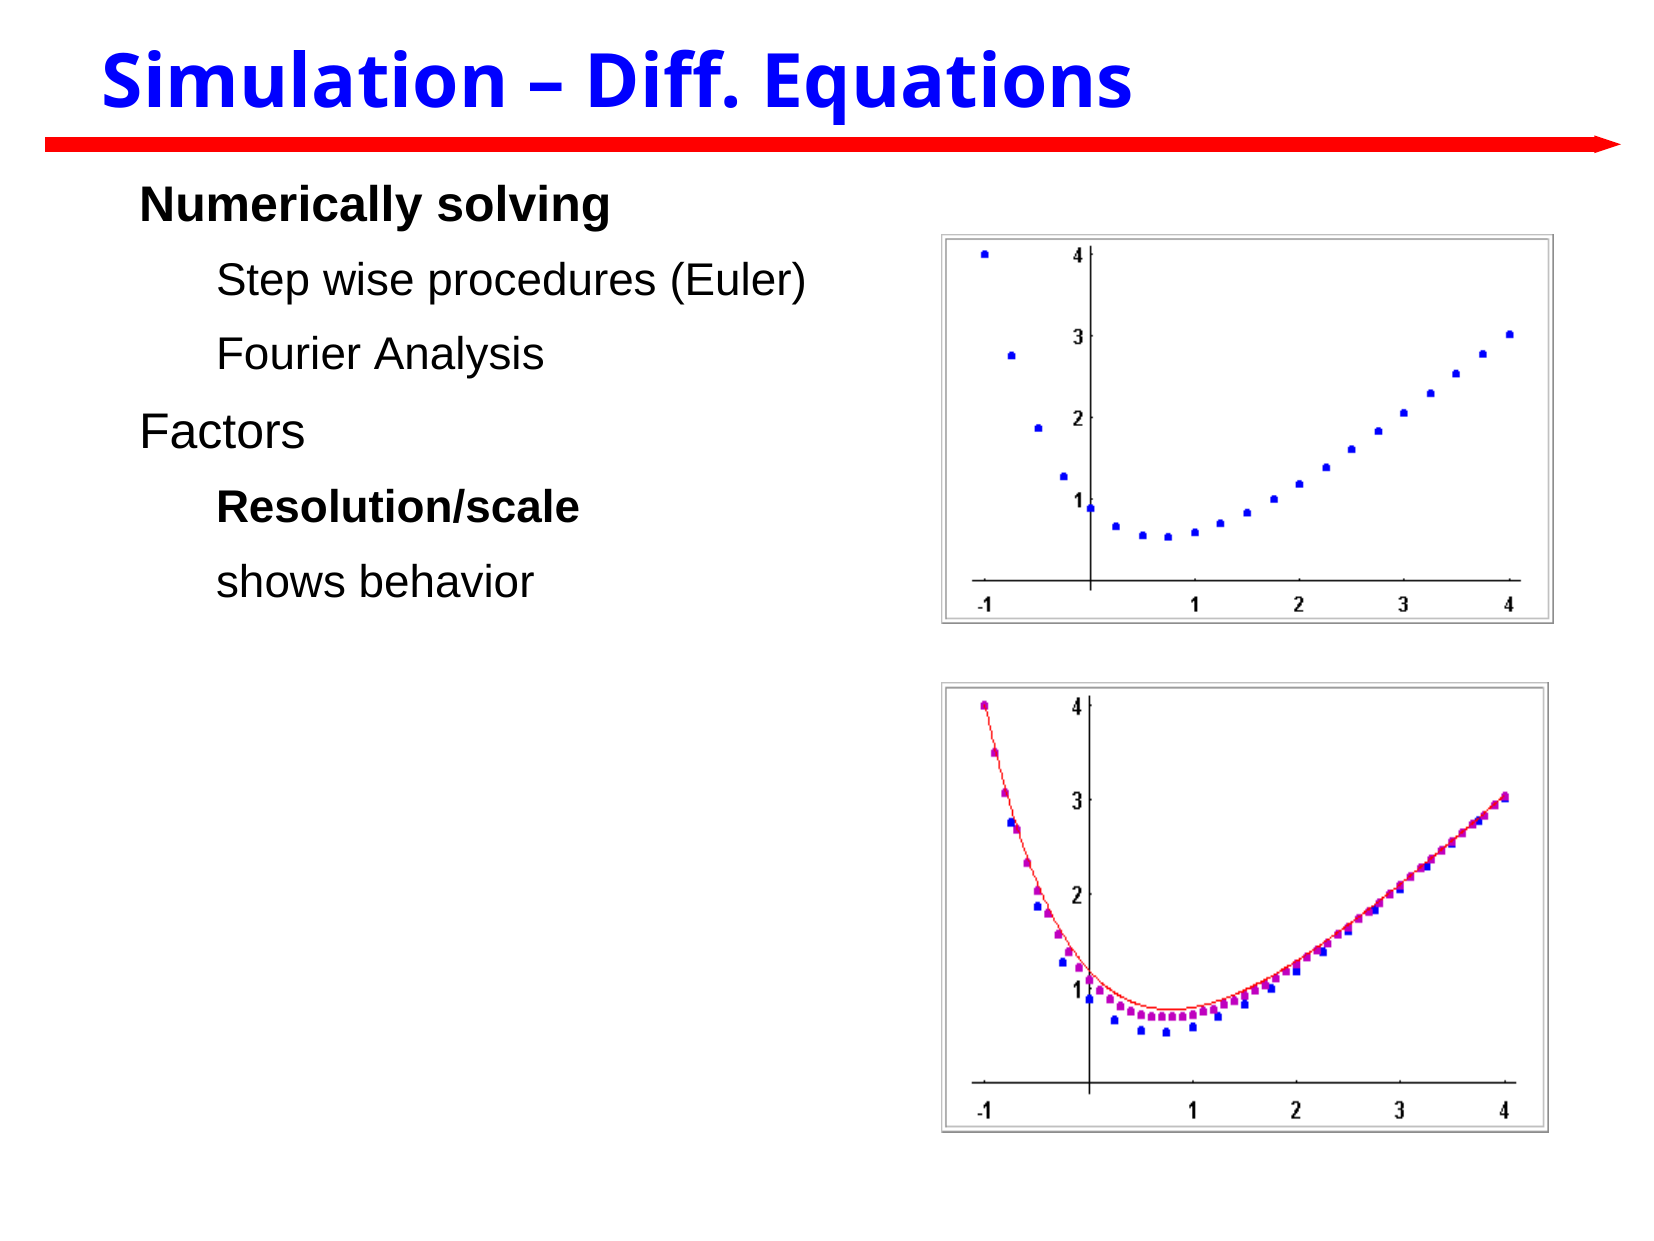

# Simulation – Diff. Equations
Numerically solving
Step wise procedures (Euler)
Fourier Analysis
Factors
Resolution/scale
shows behavior